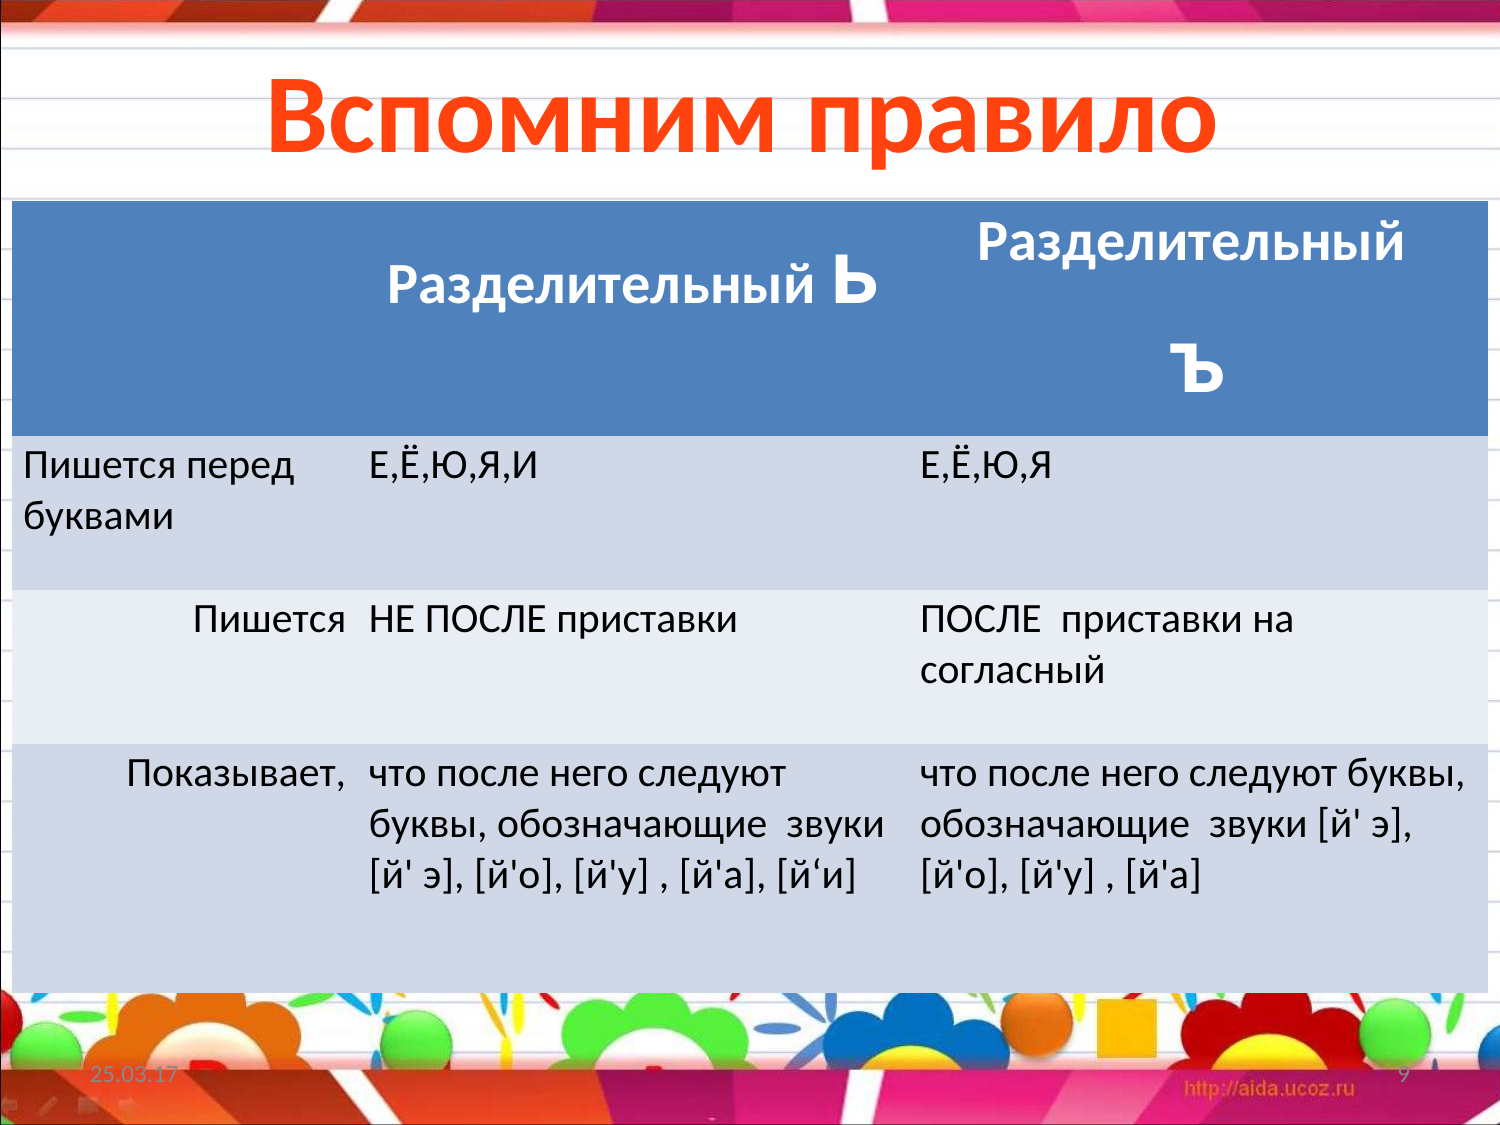

Вспомним правило
| | Разделительный ь | Разделительный ъ |
| --- | --- | --- |
| Пишется перед буквами | Е,Ё,Ю,Я,И | Е,Ё,Ю,Я |
| Пишется | НЕ ПОСЛЕ приставки | ПОСЛЕ приставки на согласный |
| Показывает, | что после него следуют буквы, обозначающие звуки [й' э], [й'о], [й'у] , [й'а], [й‘и] | что после него следуют буквы, обозначающие звуки [й' э], [й'о], [й'у] , [й'а] |
25.03.17